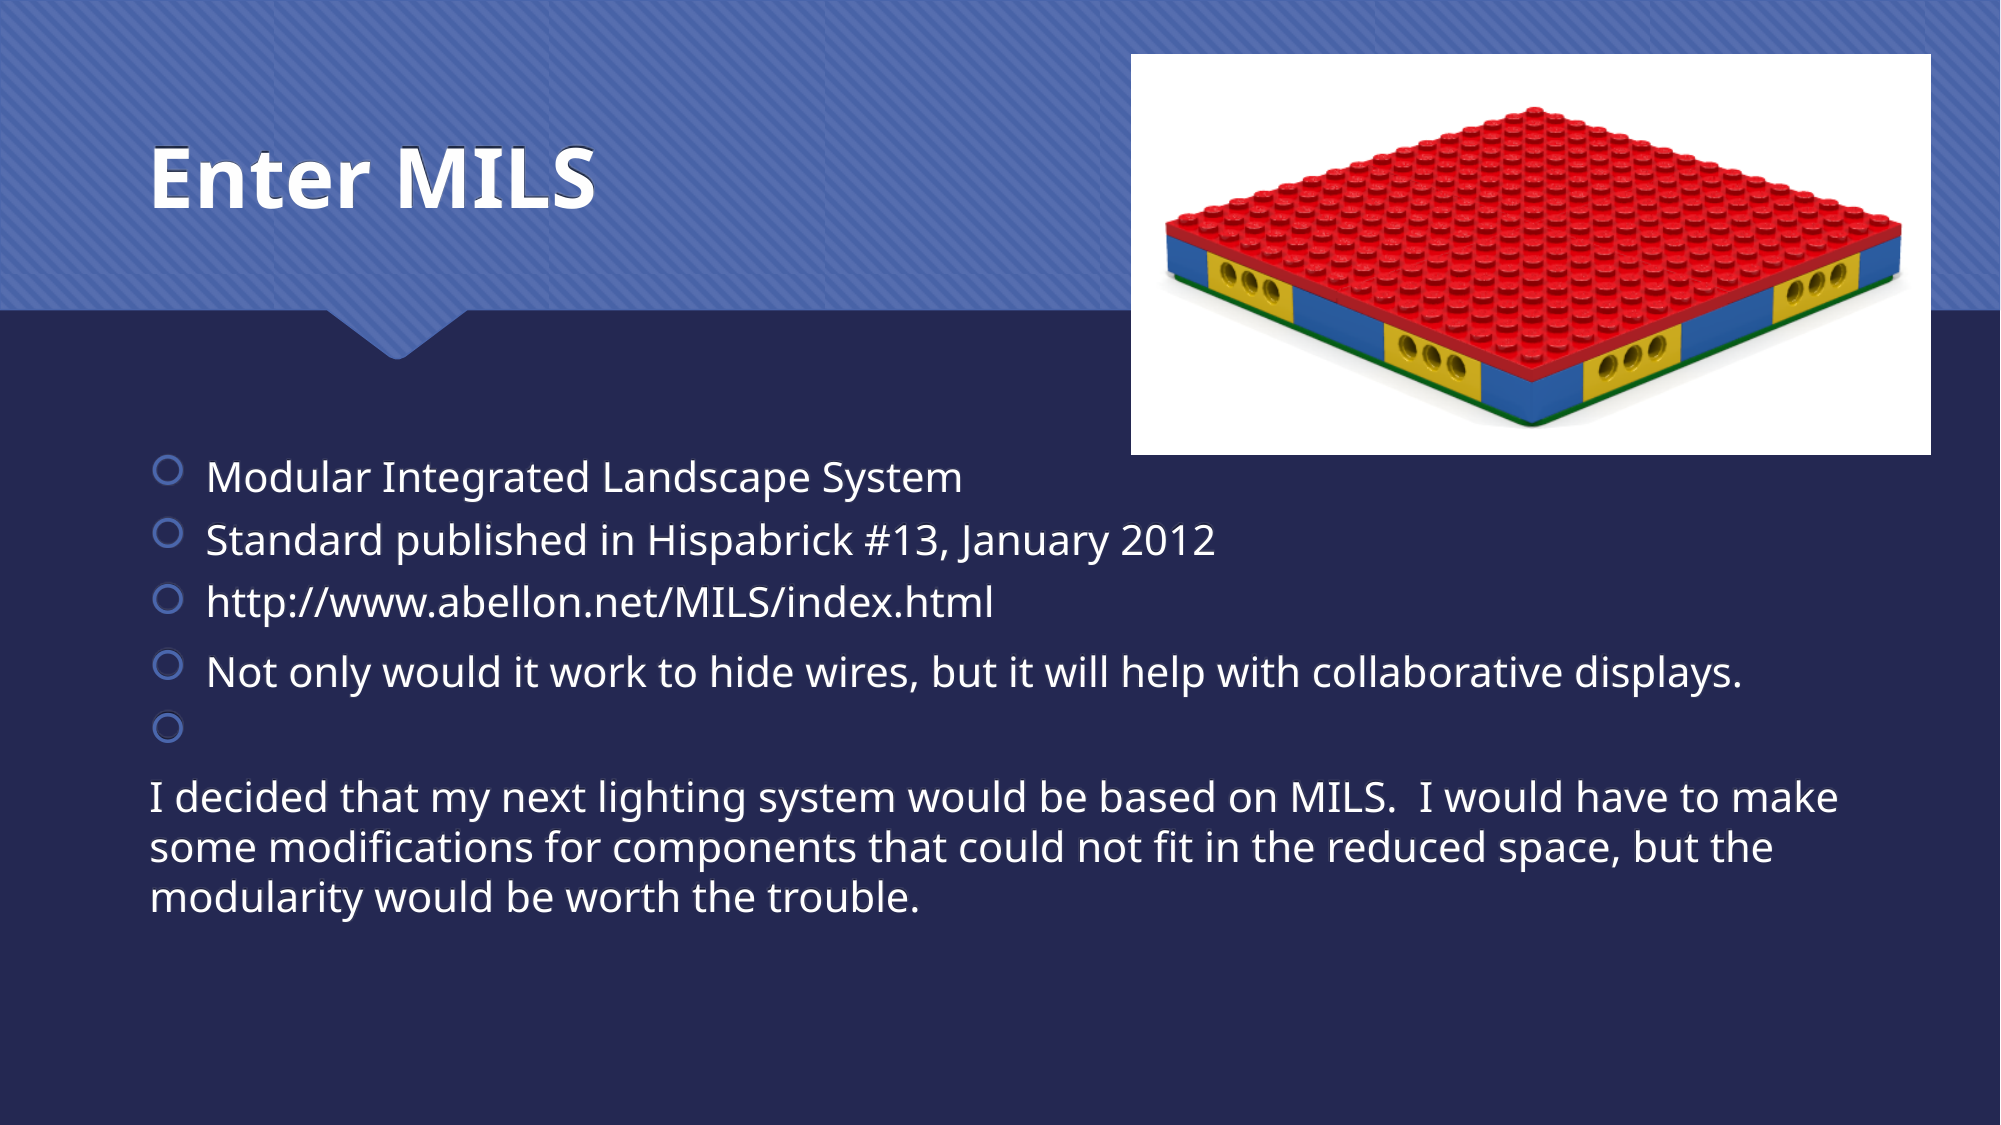

# Enter MILS
Modular Integrated Landscape System
Standard published in Hispabrick #13, January 2012
http://www.abellon.net/MILS/index.html
Not only would it work to hide wires, but it will help with collaborative displays.
I decided that my next lighting system would be based on MILS.  I would have to make some modifications for components that could not fit in the reduced space, but the modularity would be worth the trouble.